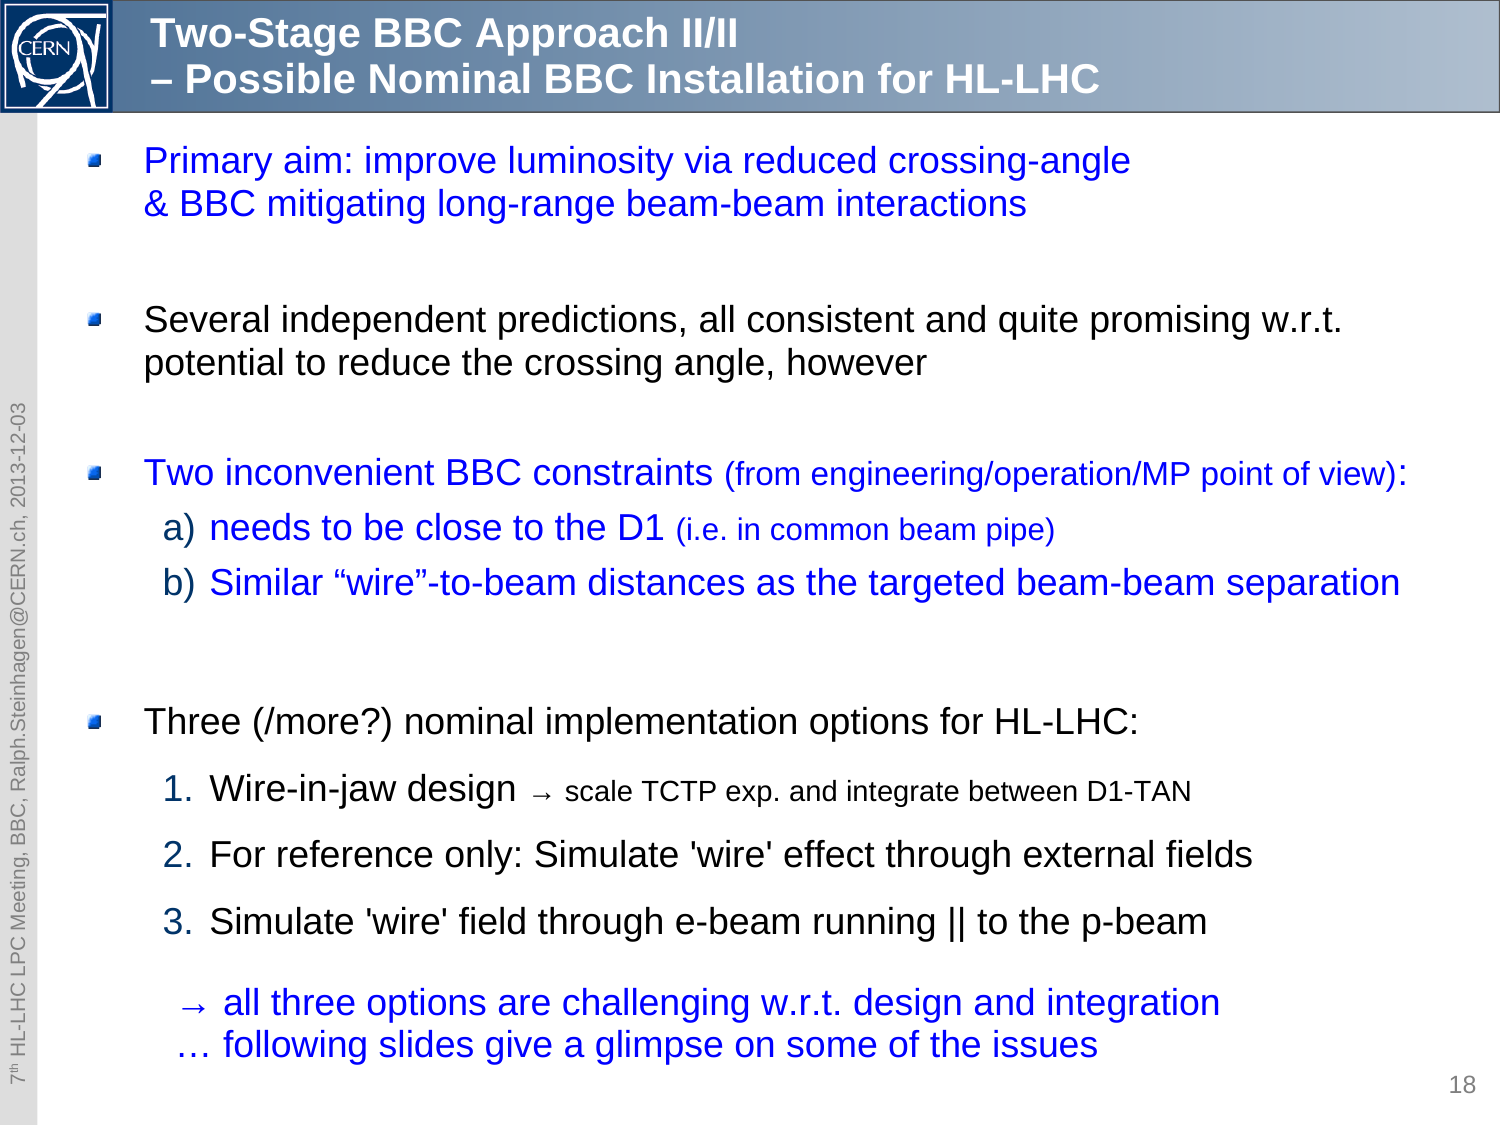

# Two-Stage BBC Approach II/II – Possible Nominal BBC Installation for HL-LHC
Primary aim: improve luminosity via reduced crossing-angle			& BBC mitigating long-range beam-beam interactions
Several independent predictions, all consistent and quite promising w.r.t. potential to reduce the crossing angle, however
Two inconvenient BBC constraints (from engineering/operation/MP point of view):
needs to be close to the D1 (i.e. in common beam pipe)
Similar “wire”-to-beam distances as the targeted beam-beam separation
Three (/more?) nominal implementation options for HL-LHC:
Wire-in-jaw design → scale TCTP exp. and integrate between D1-TAN
For reference only: Simulate 'wire' effect through external fields
Simulate 'wire' field through e-beam running || to the p-beam
→ all three options are challenging w.r.t. design and integration
… following slides give a glimpse on some of the issues